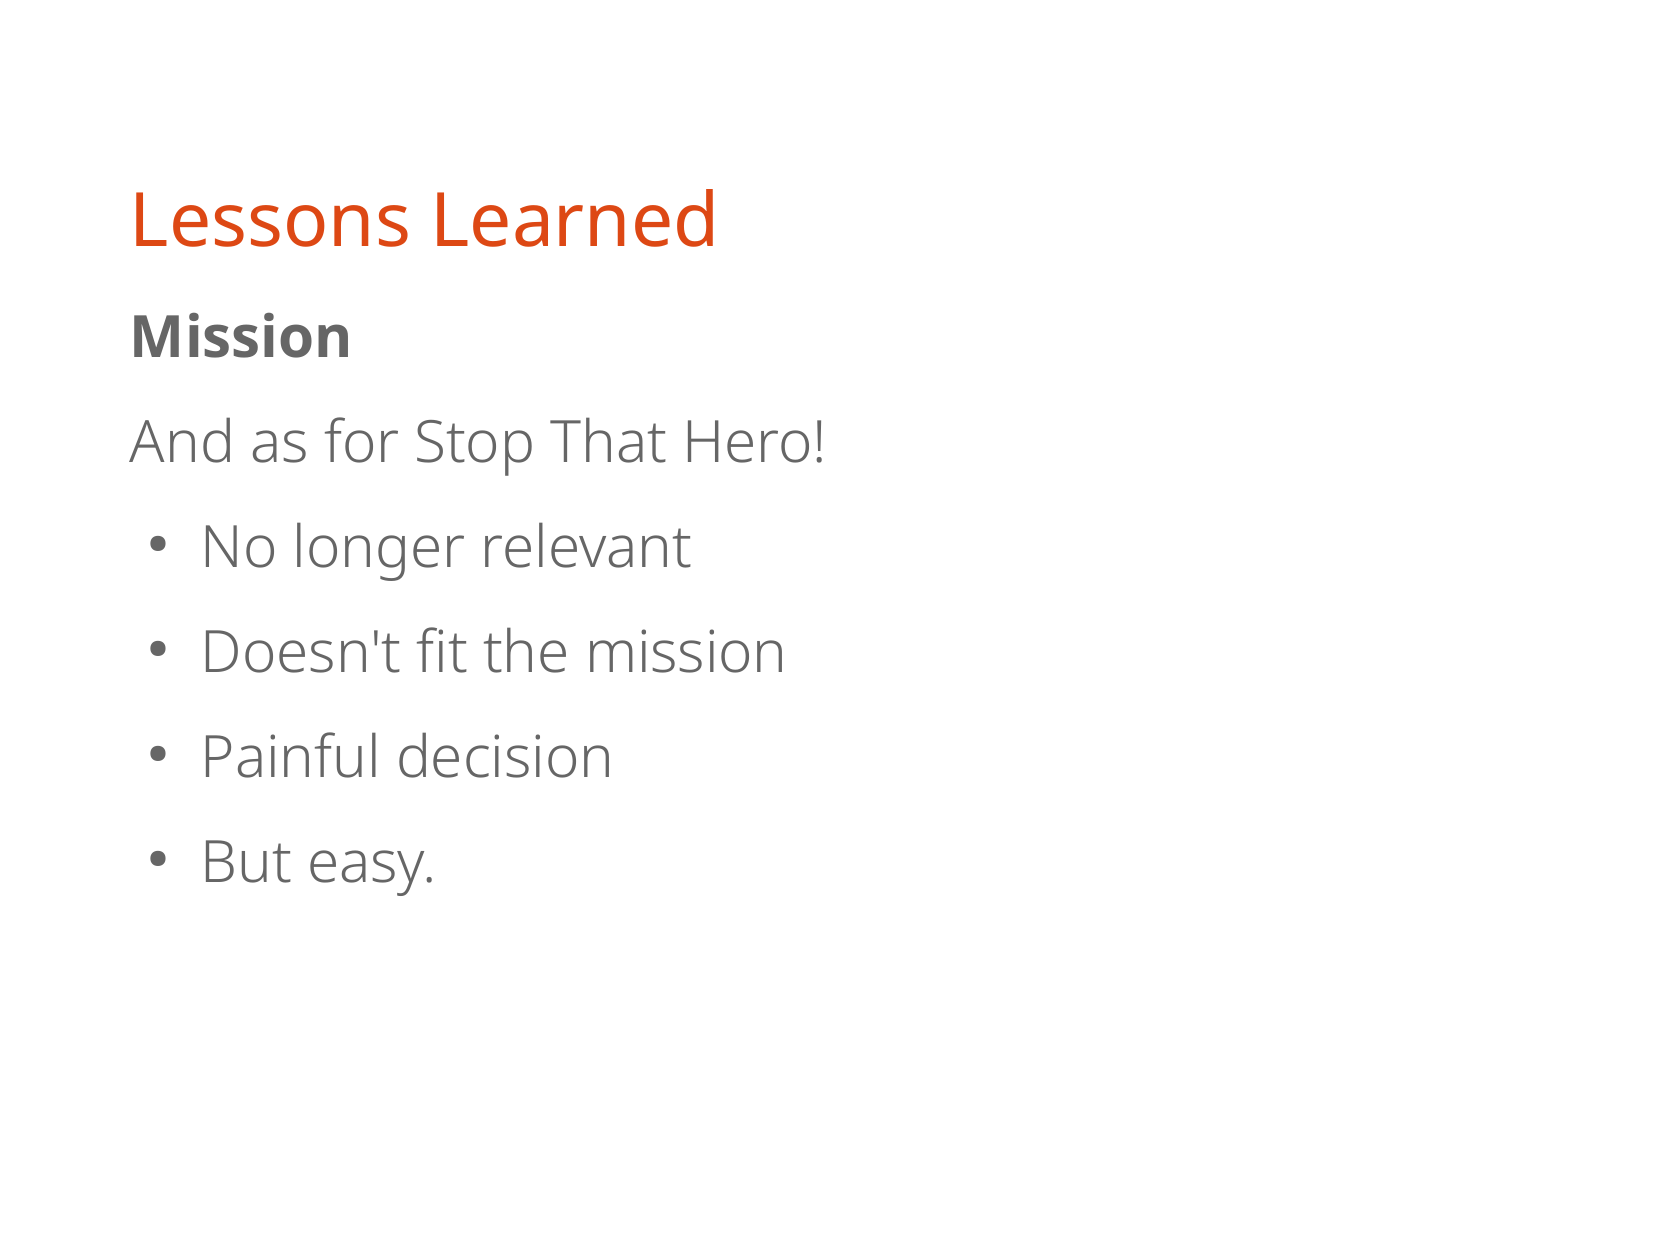

# Lessons Learned
Mission
And as for Stop That Hero!
No longer relevant
Doesn't fit the mission
Painful decision
But easy.